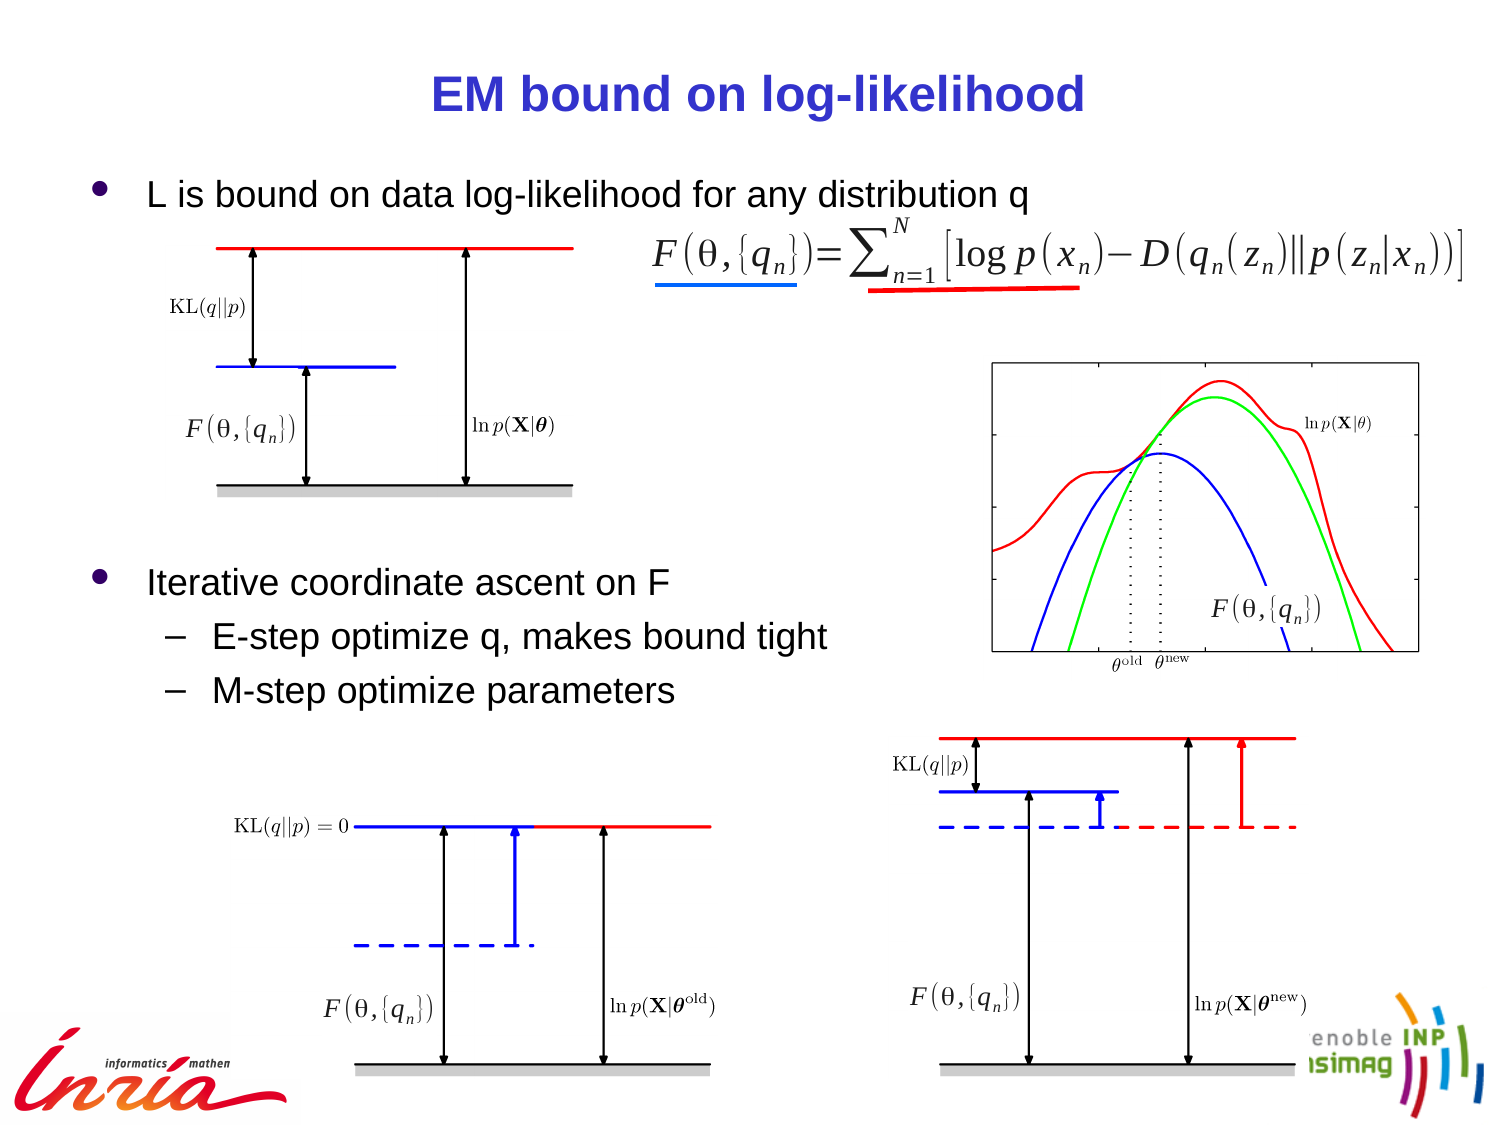

# EM bound on log-likelihood
L is bound on data log-likelihood for any distribution q
Iterative coordinate ascent on F
E-step optimize q, makes bound tight
M-step optimize parameters